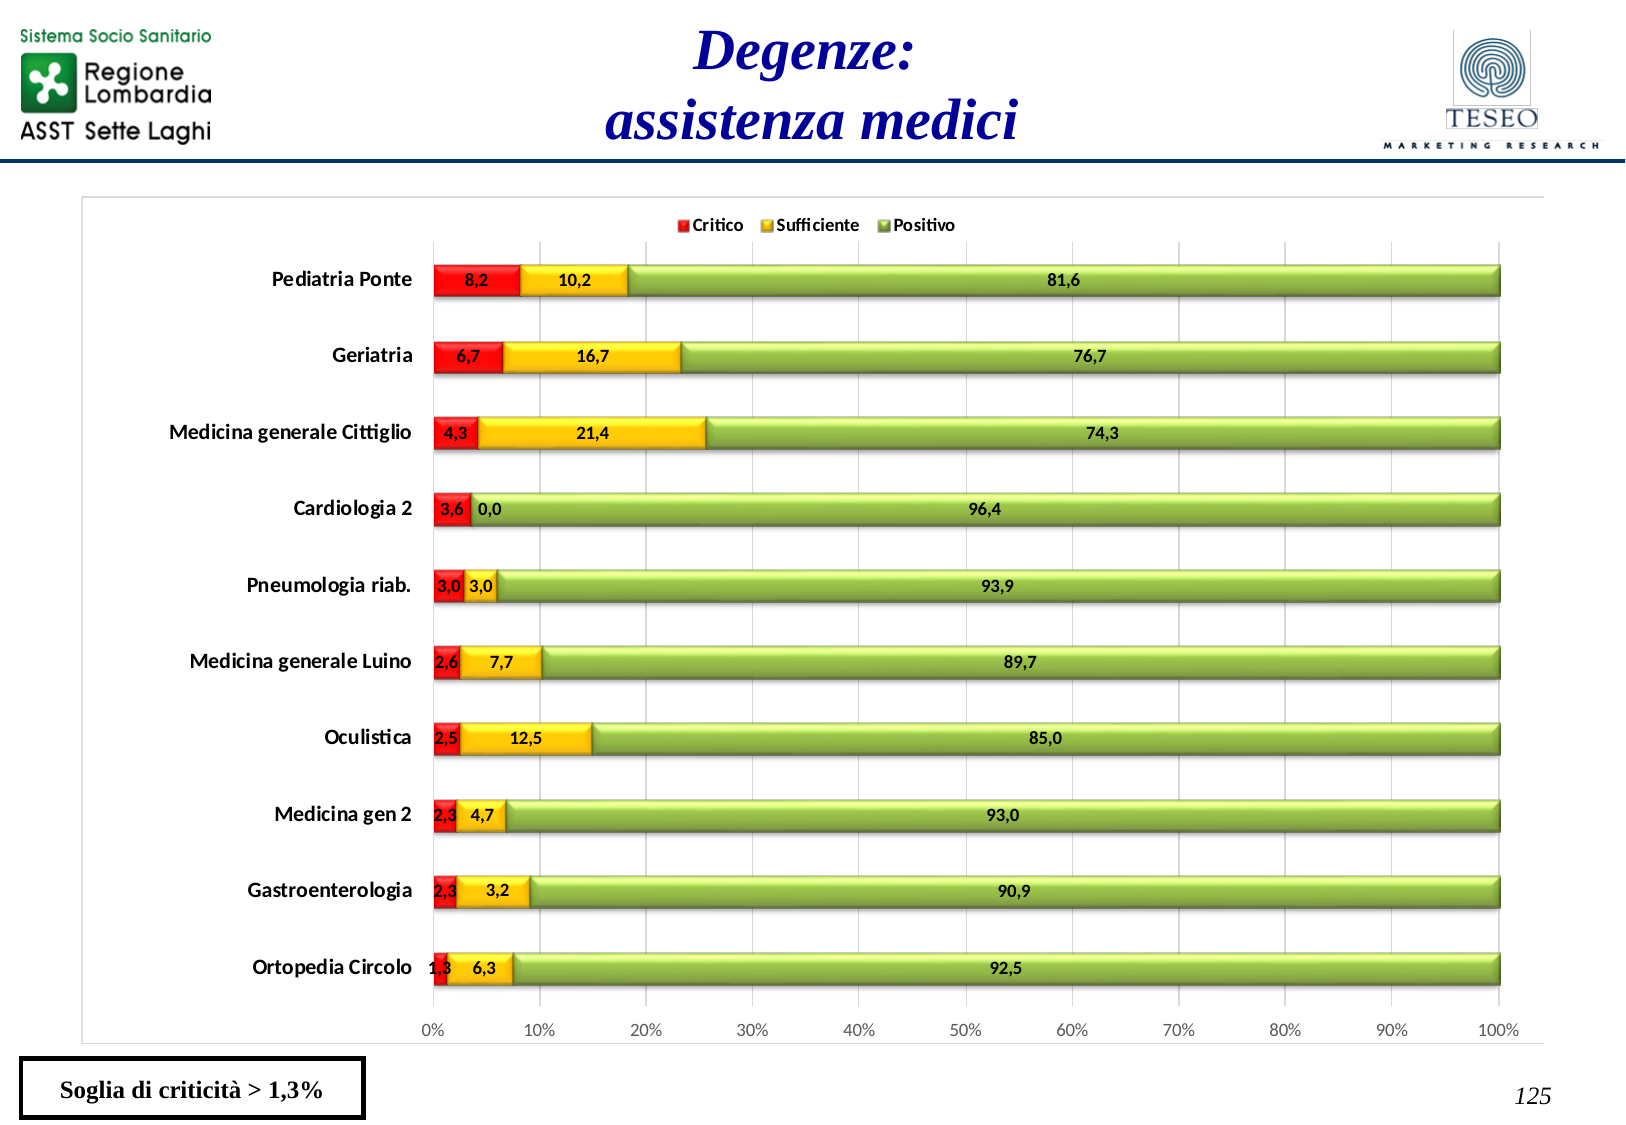

Degenze:
assistenza medici
Soglia di criticità > 1,3%